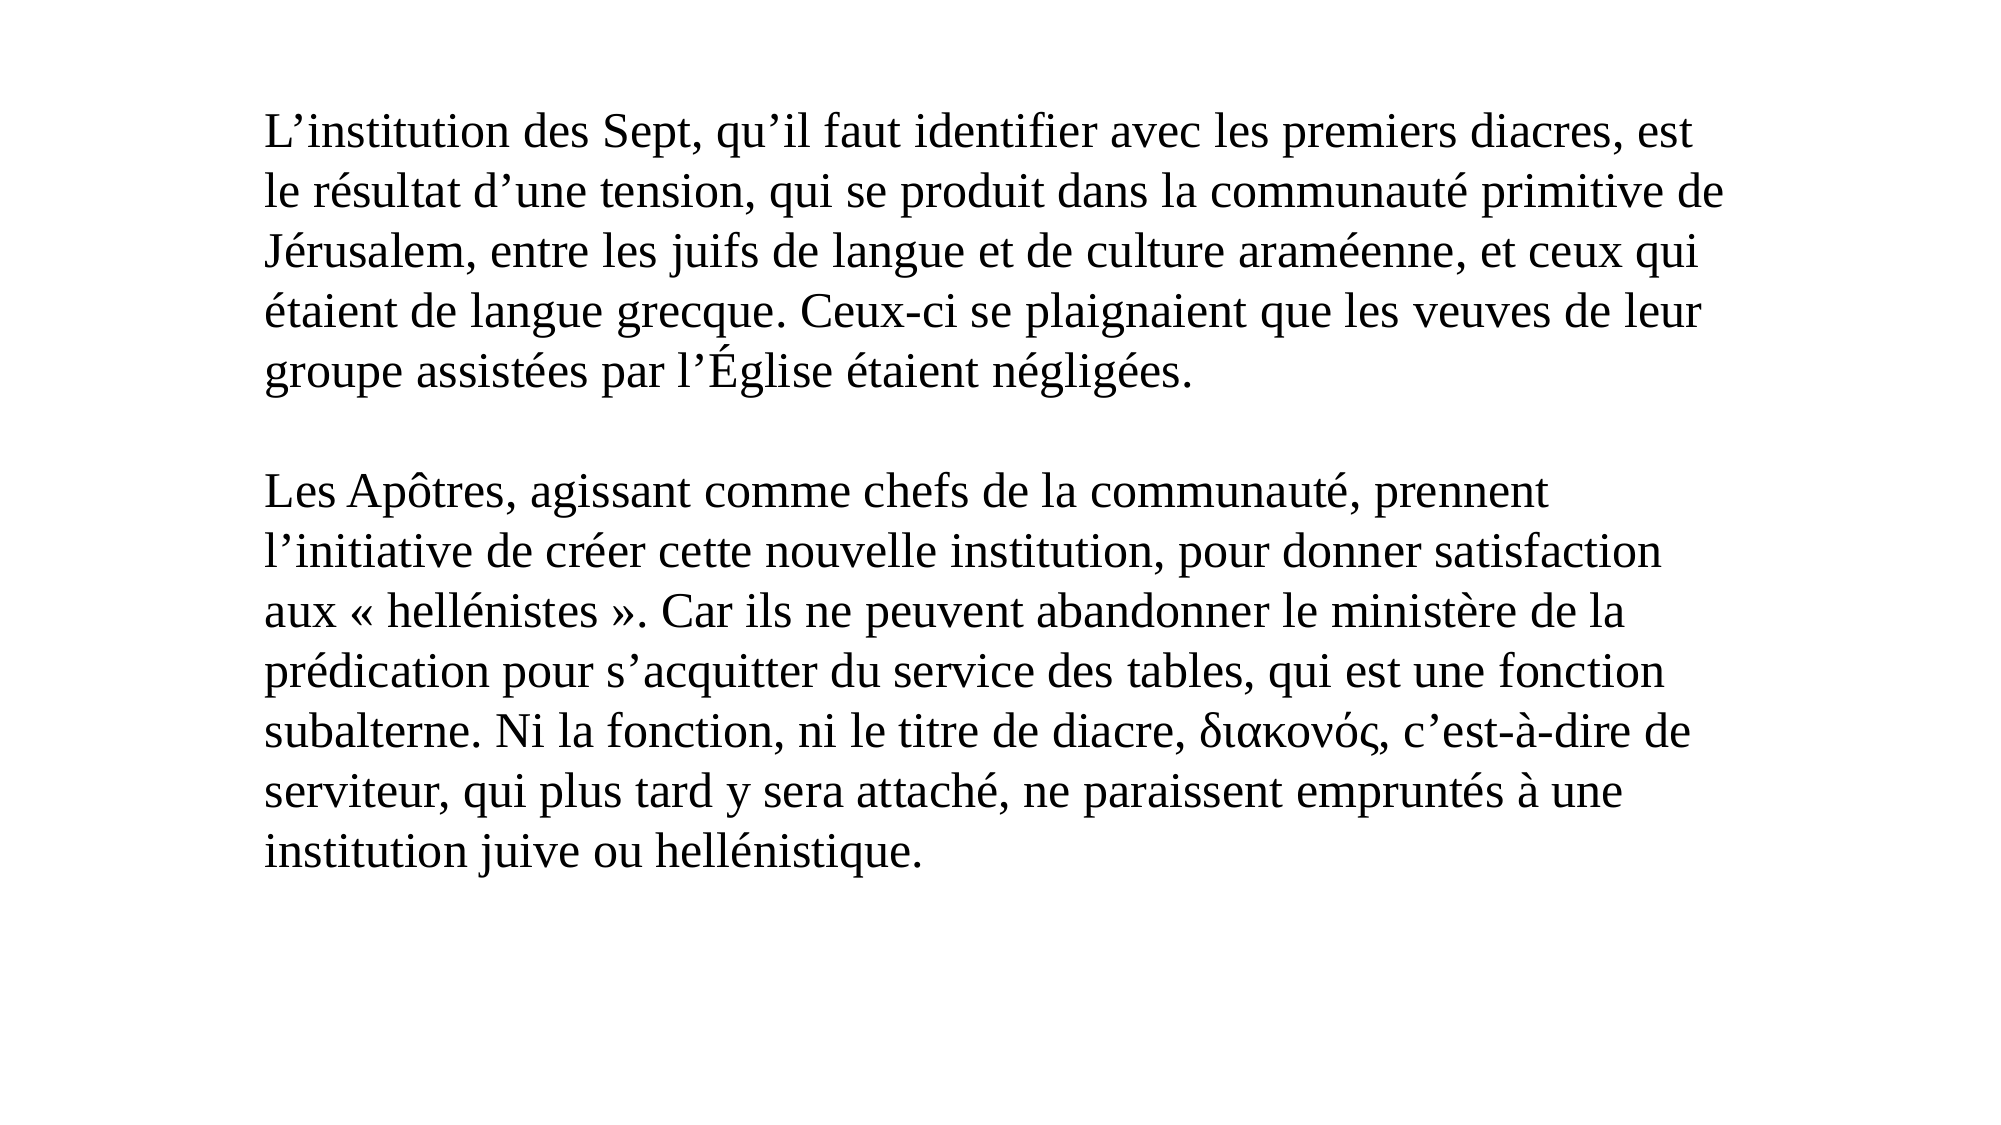

L’institution des Sept, qu’il faut identifier avec les premiers diacres, est le résultat d’une tension, qui se produit dans la communauté primitive de Jérusalem, entre les juifs de langue et de culture araméenne, et ceux qui étaient de langue grecque. Ceux-ci se plaignaient que les veuves de leur groupe assistées par l’Église étaient négligées.
Les Apôtres, agissant comme chefs de la communauté, prennent l’initiative de créer cette nouvelle institution, pour donner satisfaction aux « hellénistes ». Car ils ne peuvent abandonner le ministère de la prédication pour s’acquitter du service des tables, qui est une fonction subalterne. Ni la fonction, ni le titre de diacre, διακονός, c’est-à-dire de serviteur, qui plus tard y sera attaché, ne paraissent empruntés à une institution juive ou hellénistique.